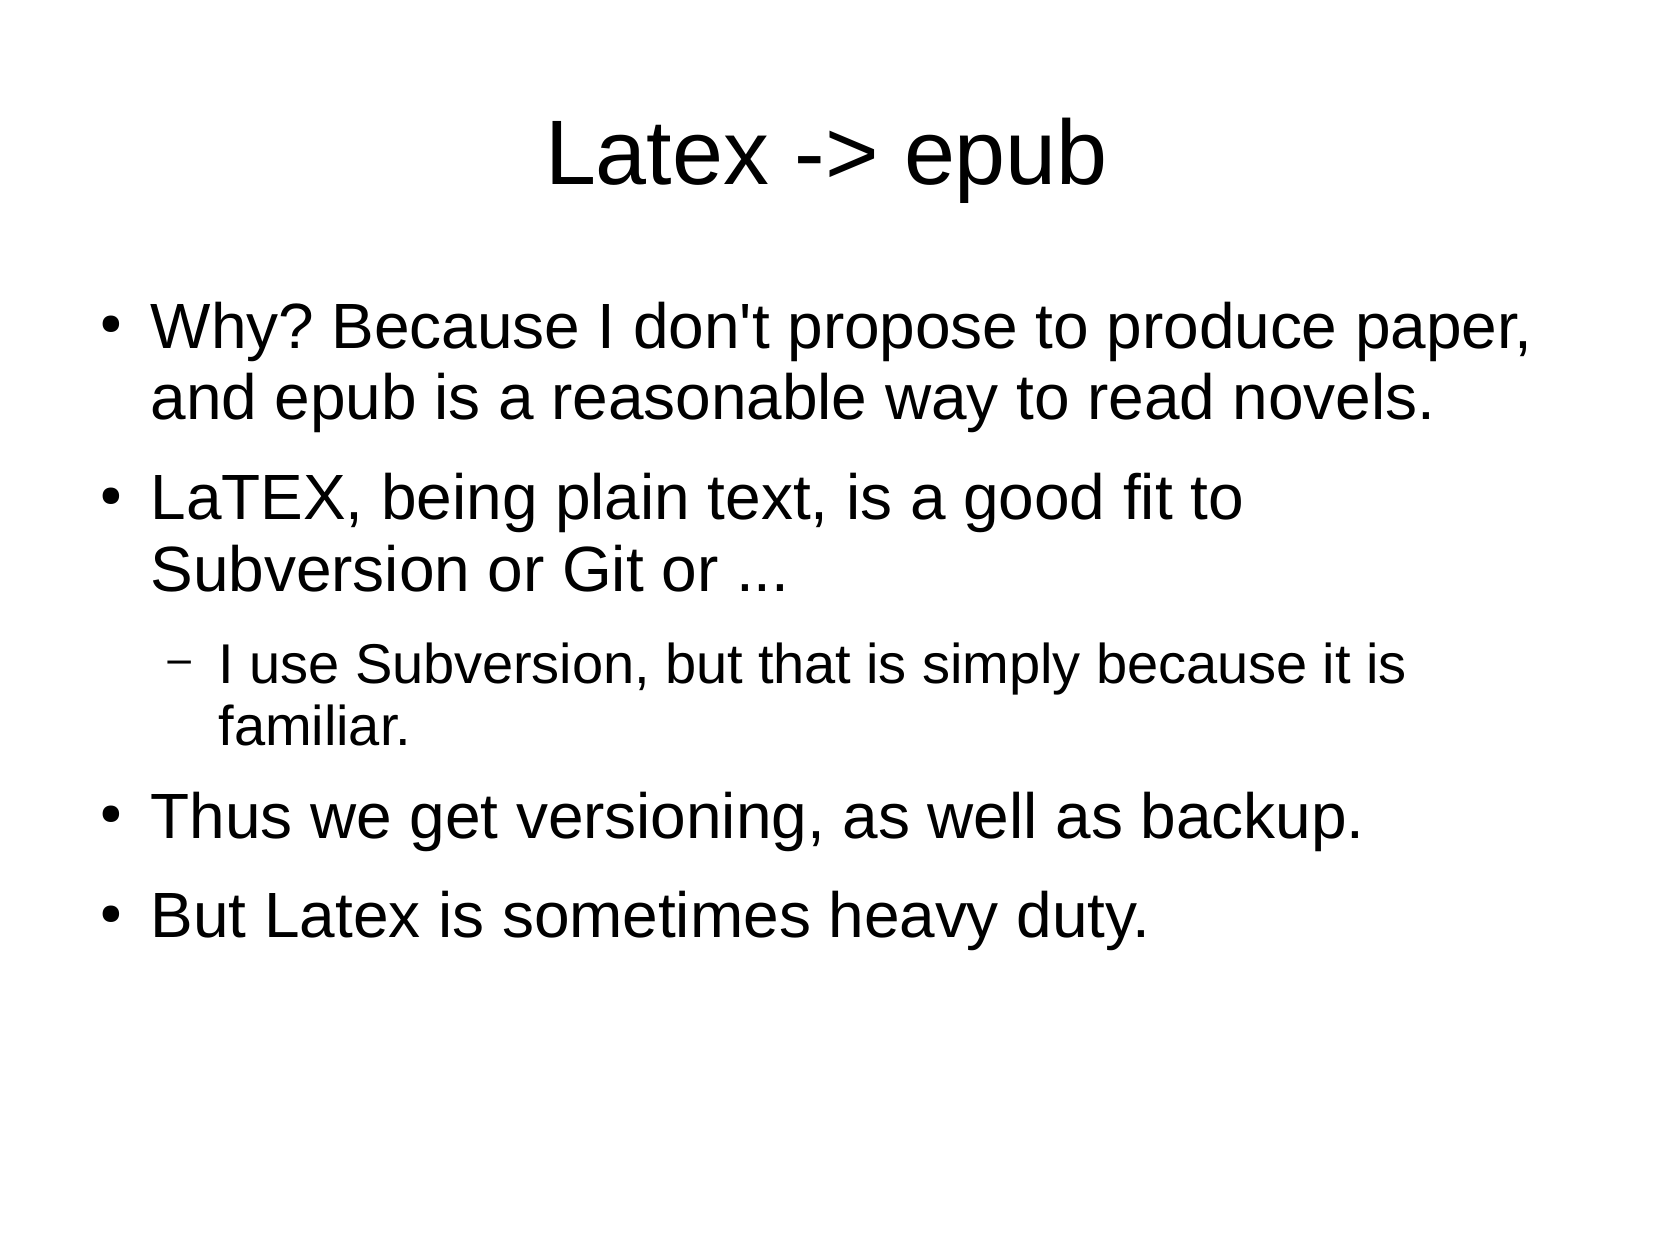

# Latex -> epub
Why? Because I don't propose to produce paper, and epub is a reasonable way to read novels.
LaTEX, being plain text, is a good fit to Subversion or Git or ...
I use Subversion, but that is simply because it is familiar.
Thus we get versioning, as well as backup.
But Latex is sometimes heavy duty.